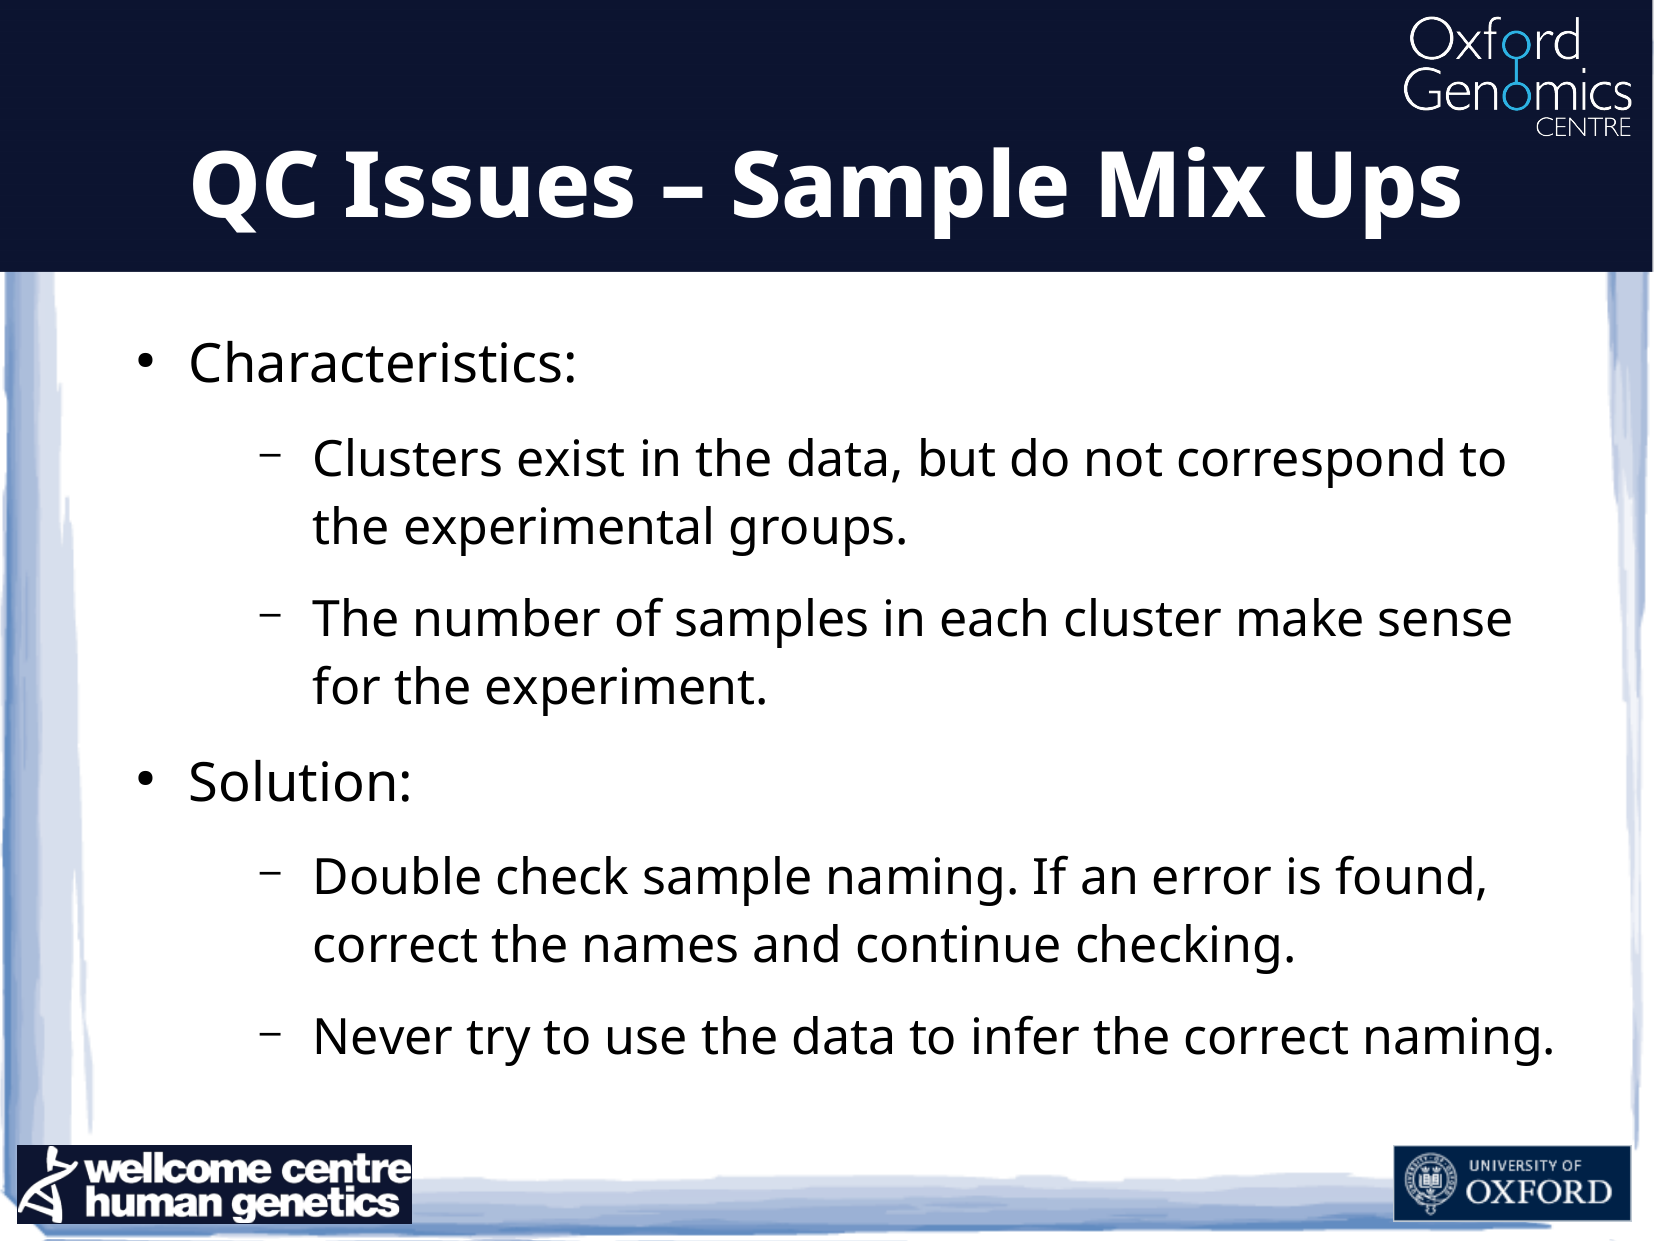

# QC Issues – Sample Mix Ups
Characteristics:
Clusters exist in the data, but do not correspond to the experimental groups.
The number of samples in each cluster make sense for the experiment.
Solution:
Double check sample naming. If an error is found, correct the names and continue checking.
Never try to use the data to infer the correct naming.